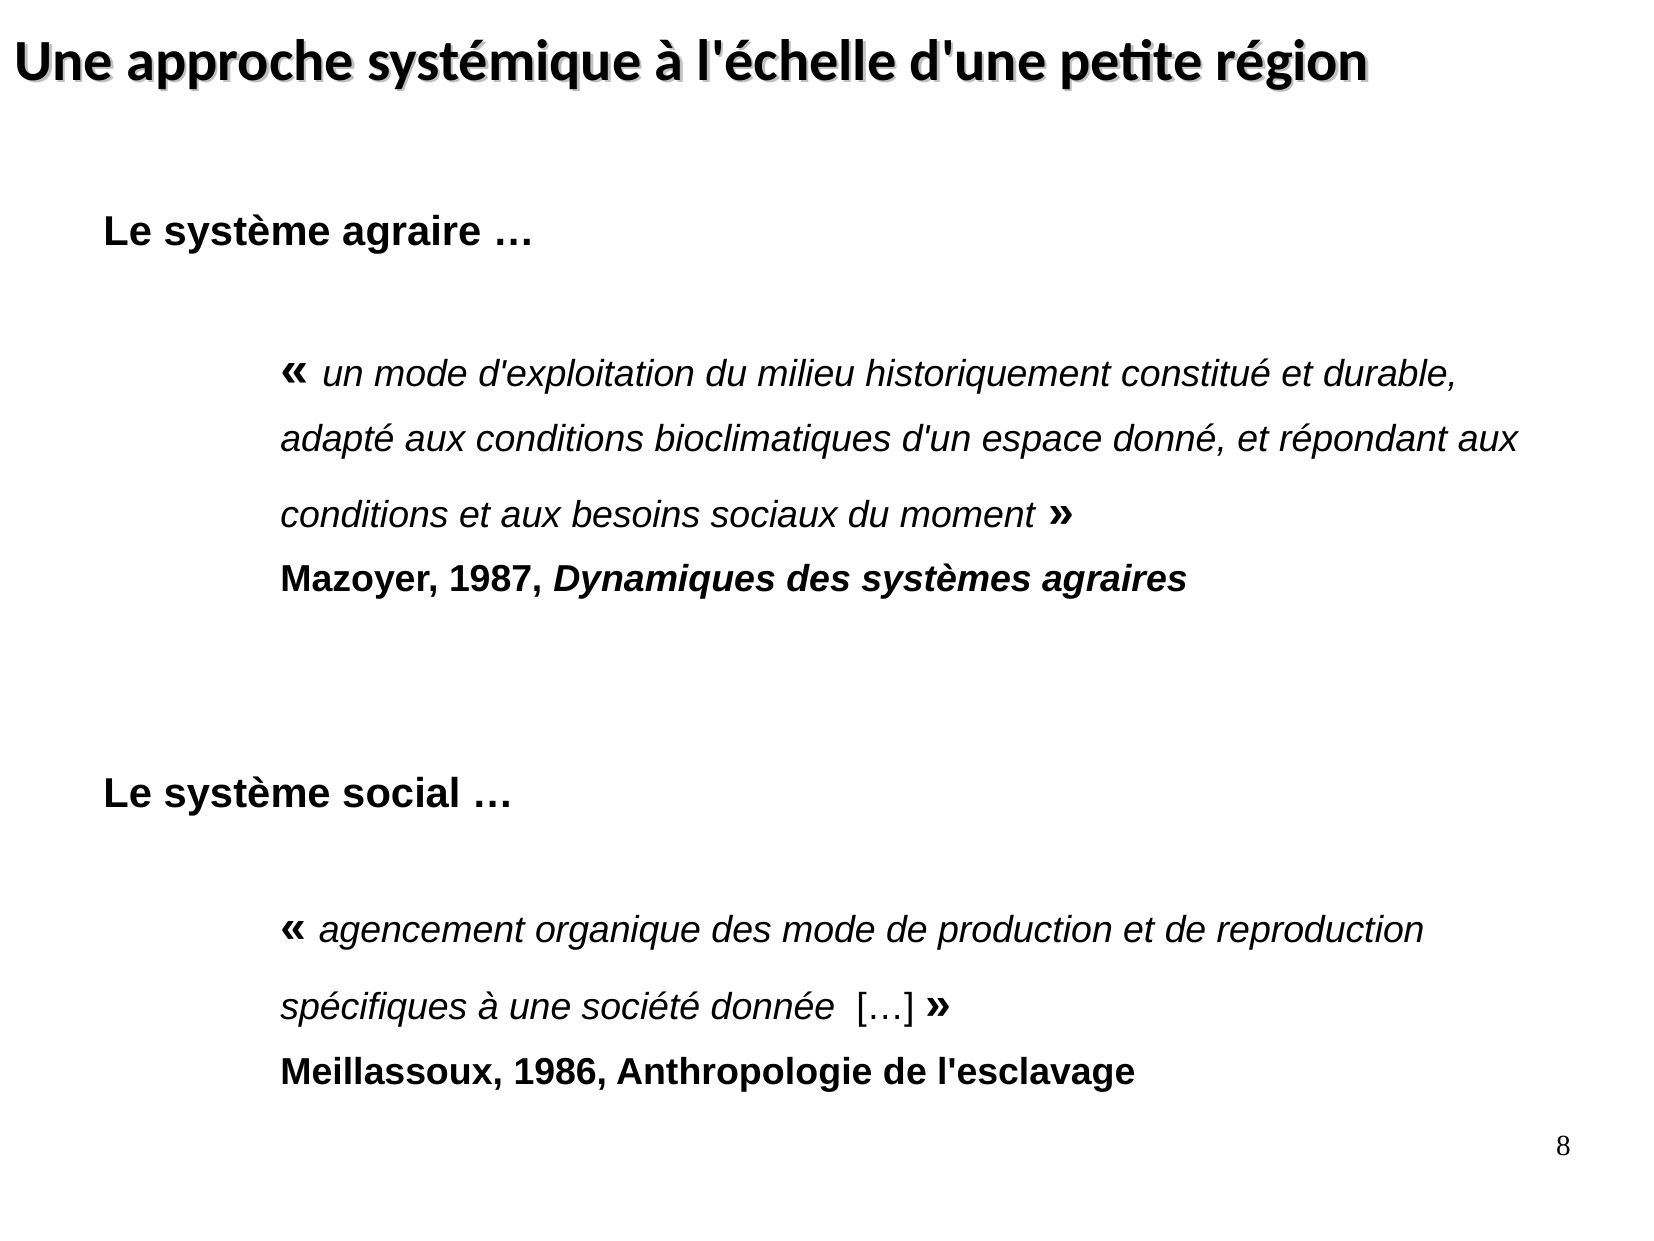

Une approche systémique à l'échelle d'une petite région
Le système agraire …
« un mode d'exploitation du milieu historiquement constitué et durable, adapté aux conditions bioclimatiques d'un espace donné, et répondant aux conditions et aux besoins sociaux du moment »
Mazoyer, 1987, Dynamiques des systèmes agraires
Le système social …
« agencement organique des mode de production et de reproduction spécifiques à une société donnée […] »
Meillassoux, 1986, Anthropologie de l'esclavage
8